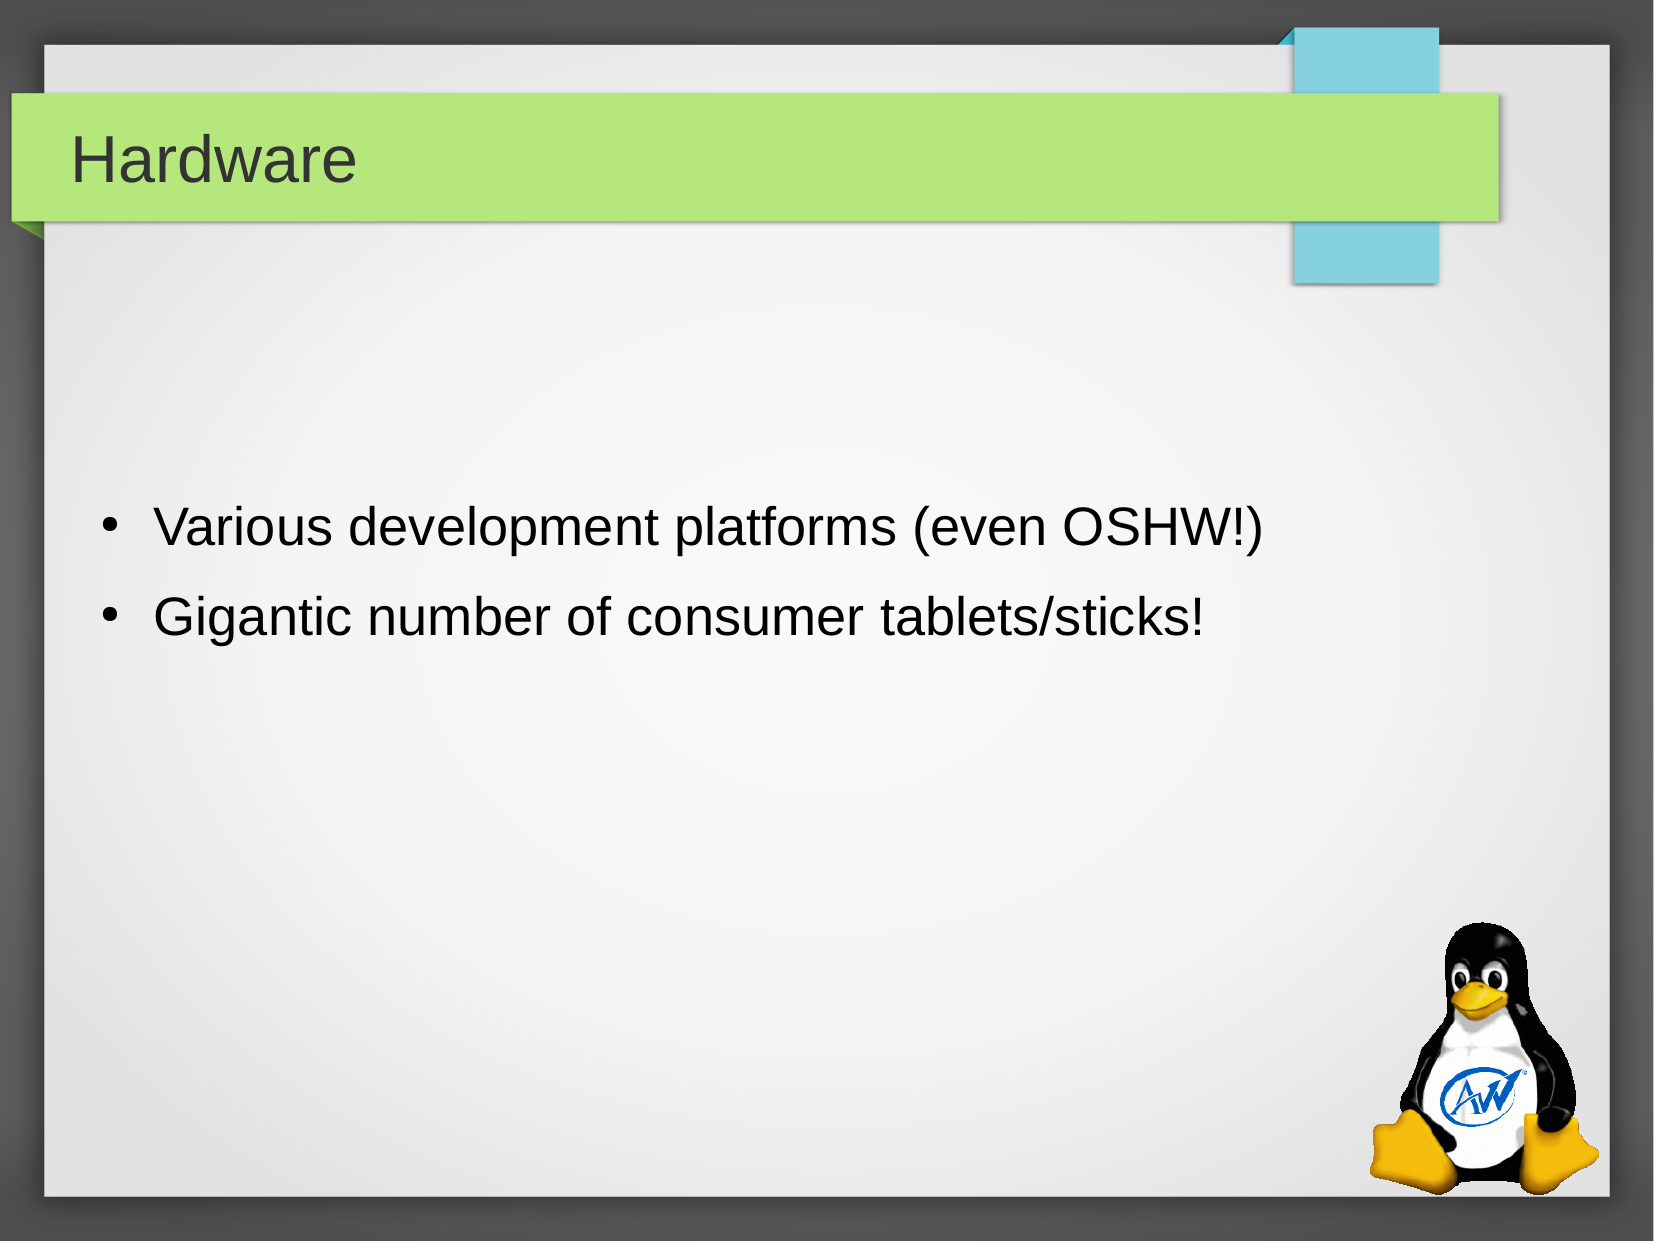

# Hardware
Various development platforms (even OSHW!)
Gigantic number of consumer tablets/sticks!